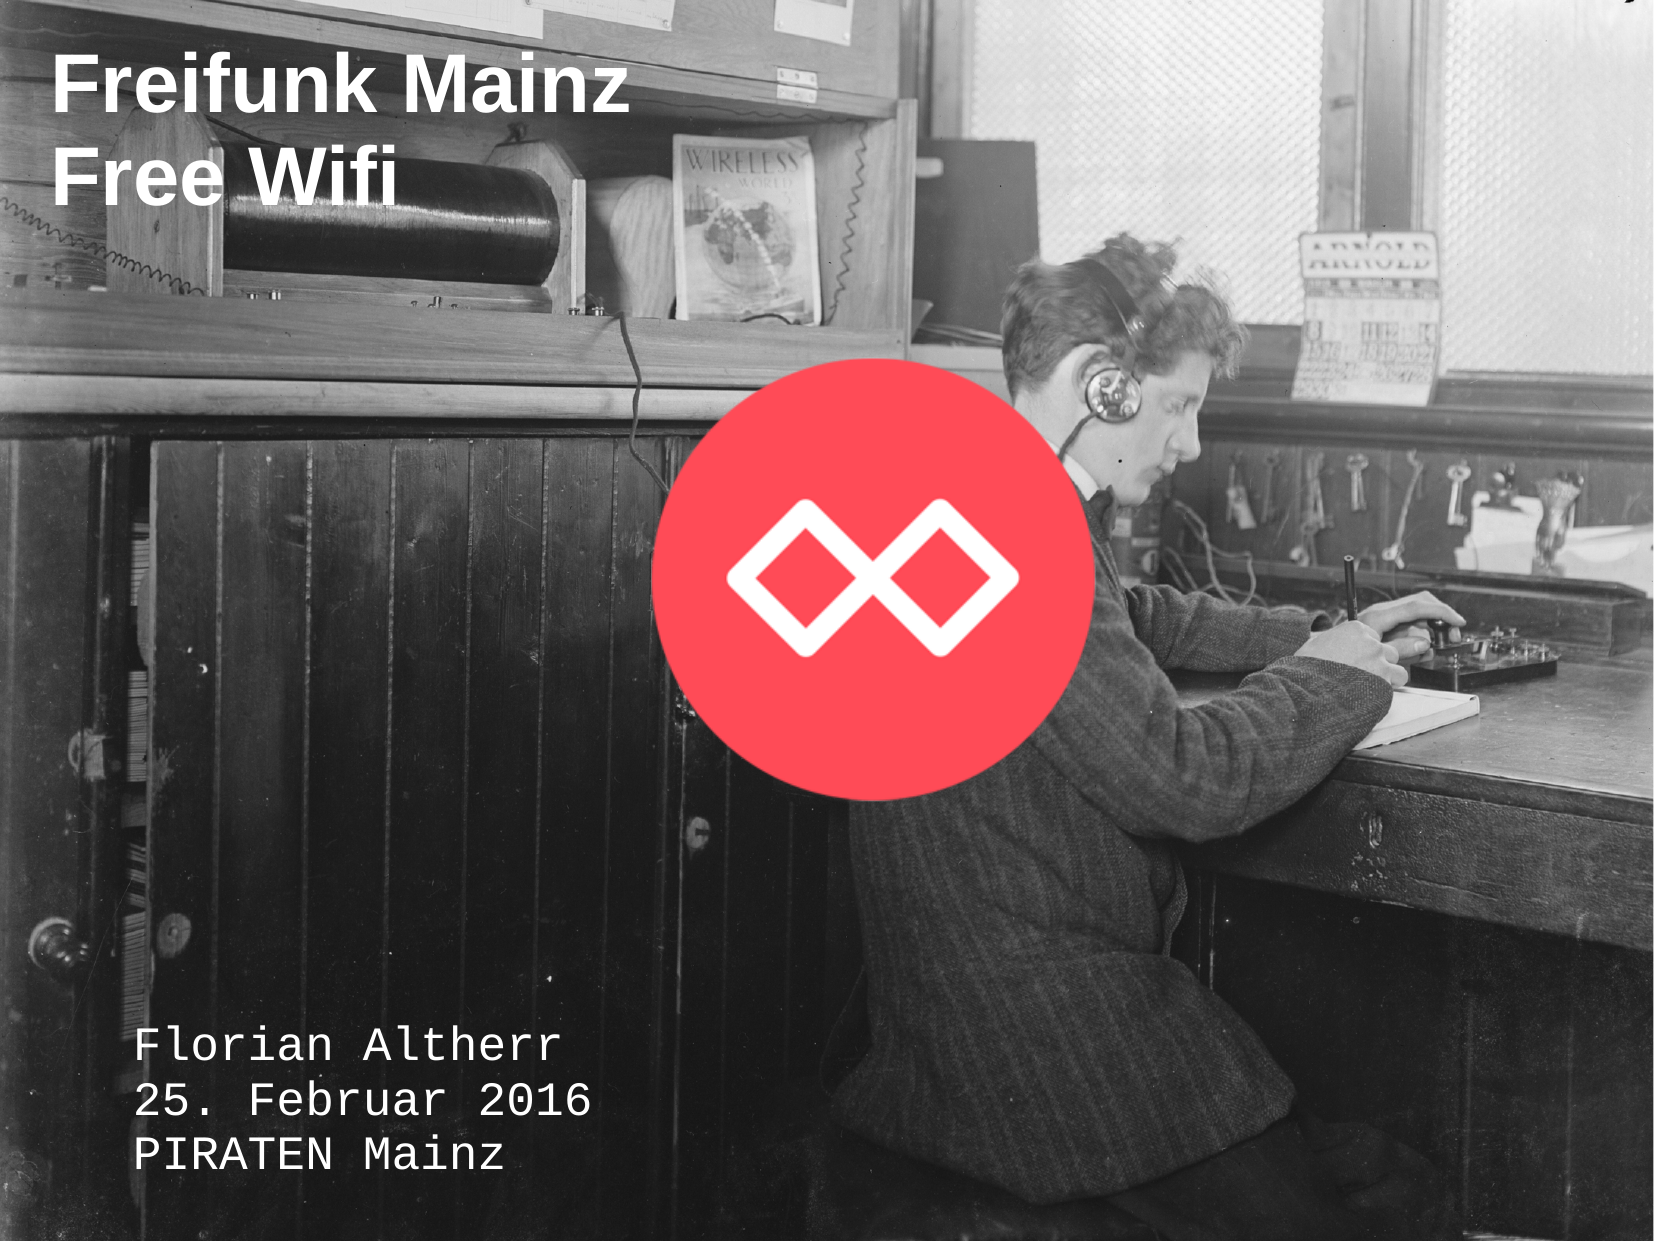

f
Freifunk Mainz
Free Wifi
Florian Altherr
25. Februar 2016
PIRATEN Mainz